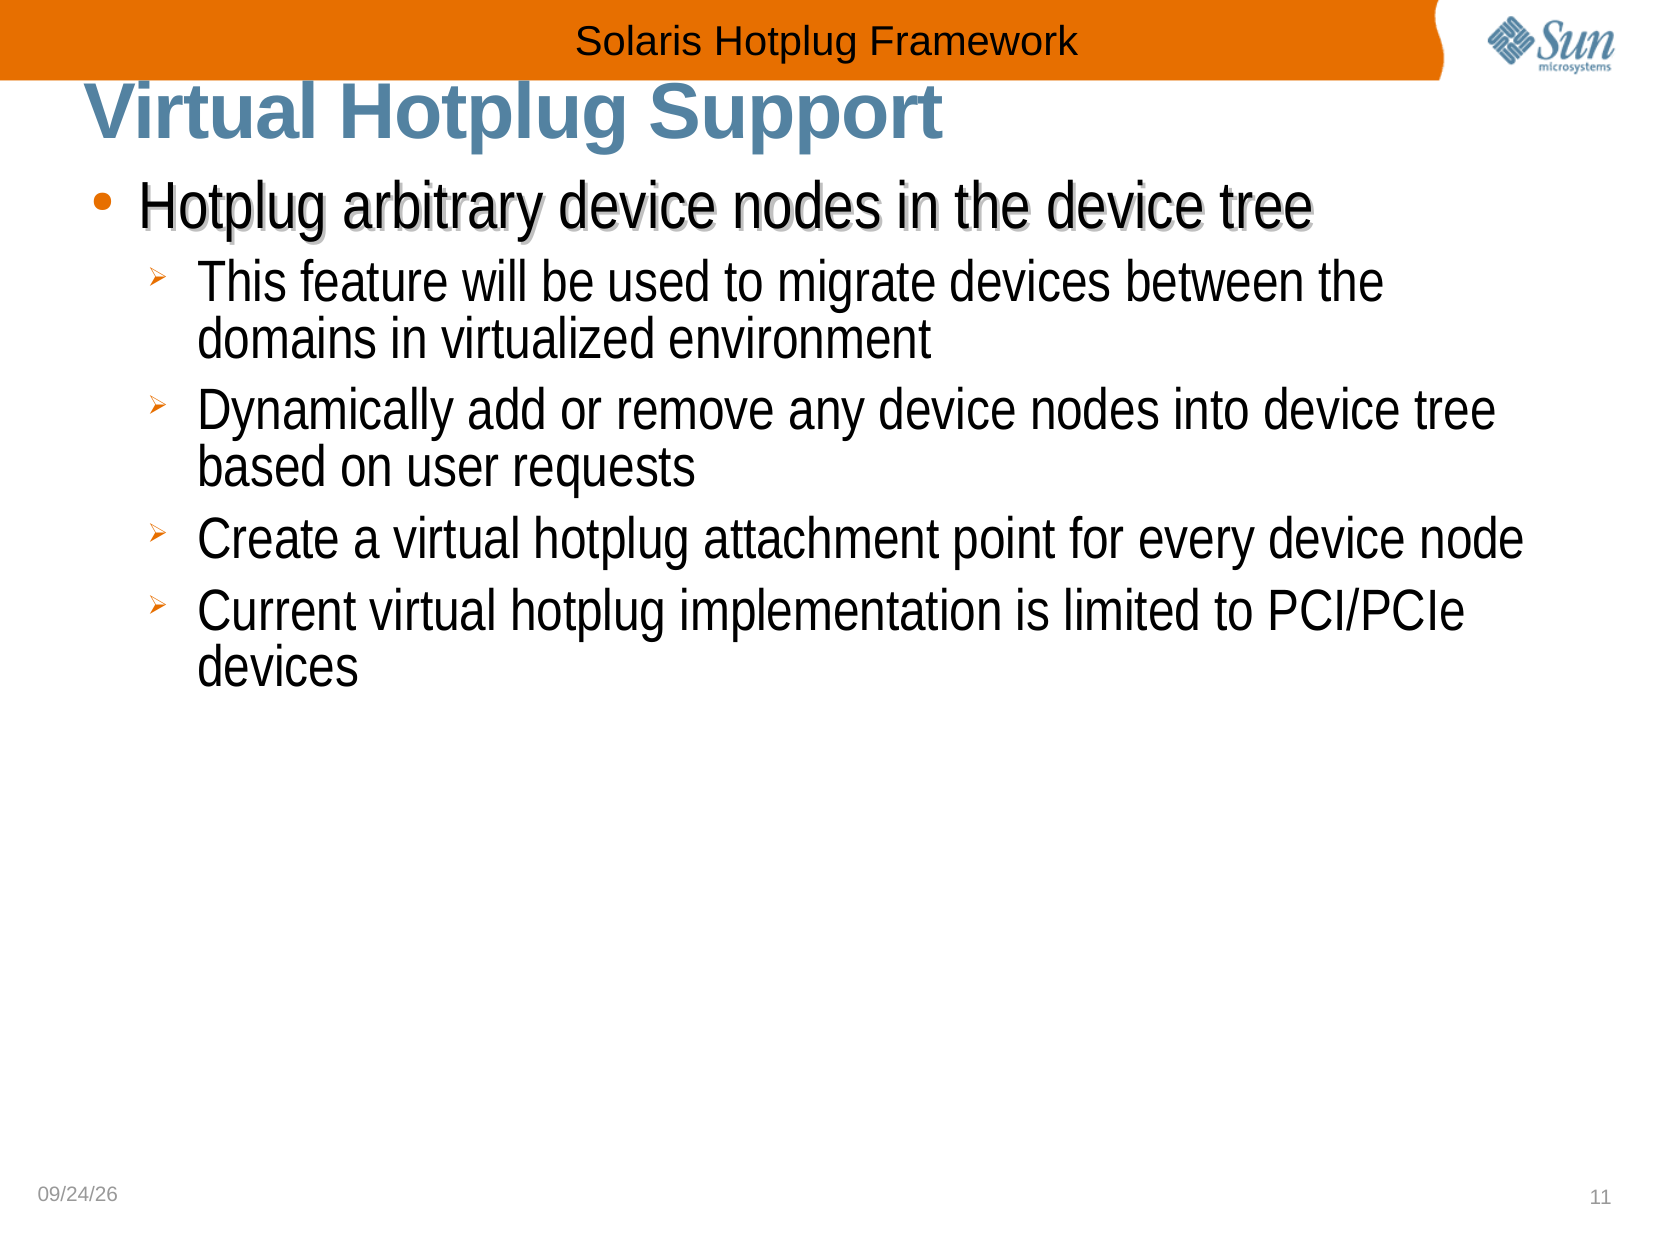

Virtual Hotplug Support
# Hotplug arbitrary device nodes in the device tree
This feature will be used to migrate devices between the domains in virtualized environment
Dynamically add or remove any device nodes into device tree based on user requests
Create a virtual hotplug attachment point for every device node
Current virtual hotplug implementation is limited to PCI/PCIe devices
11